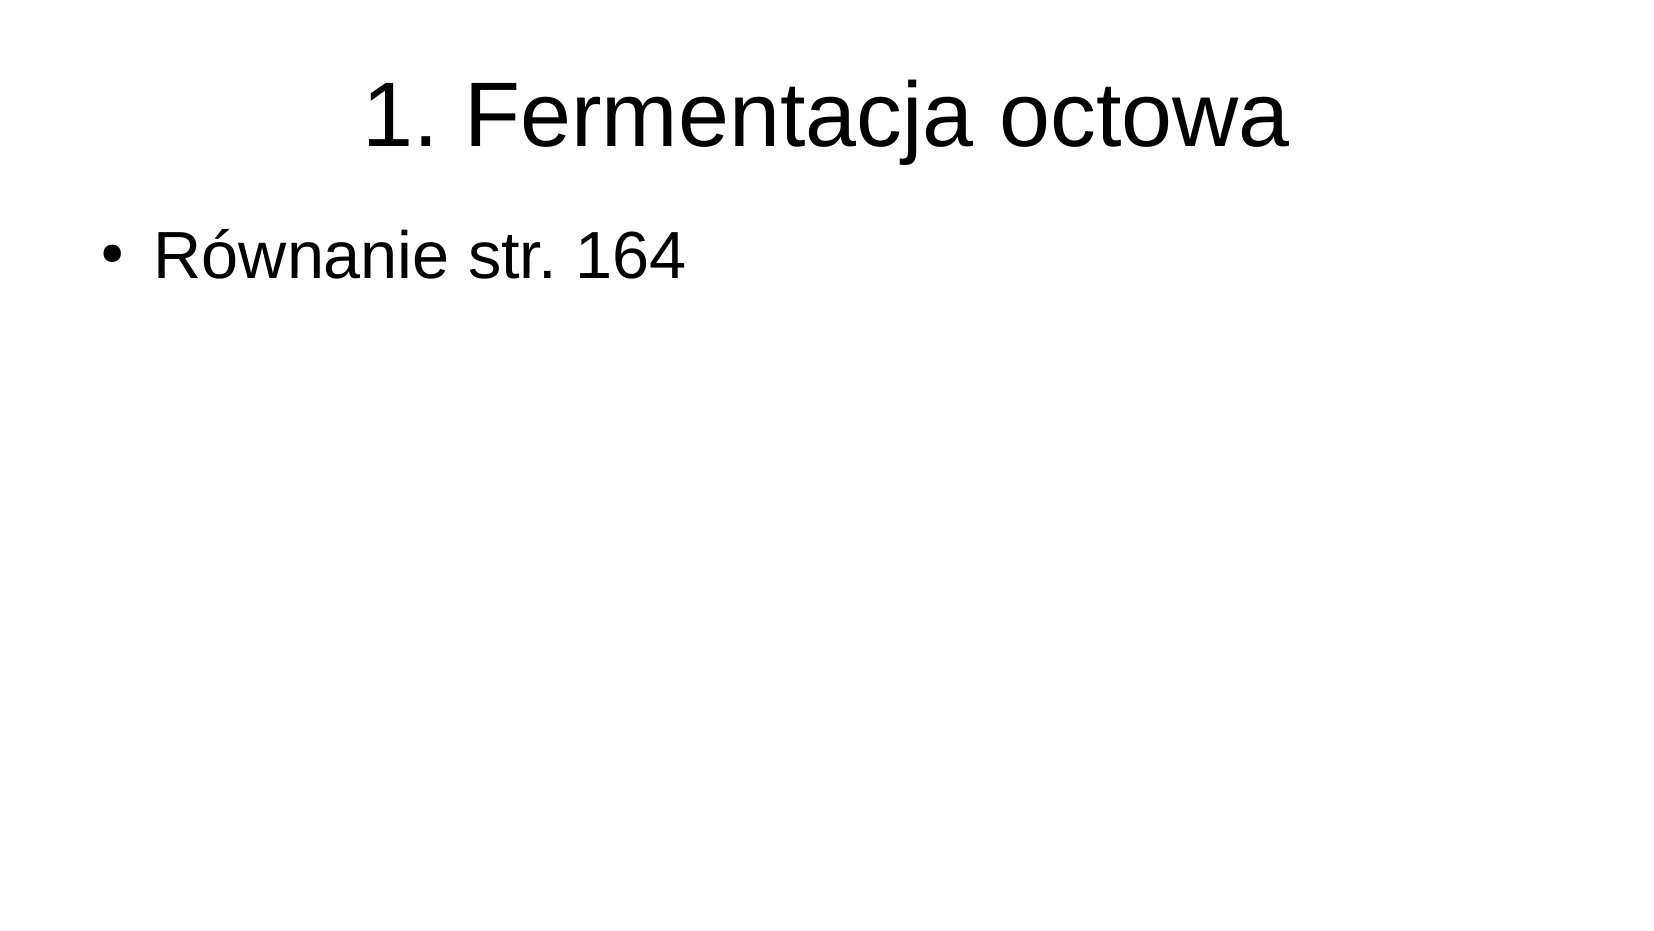

# 1. Fermentacja octowa
Równanie str. 164